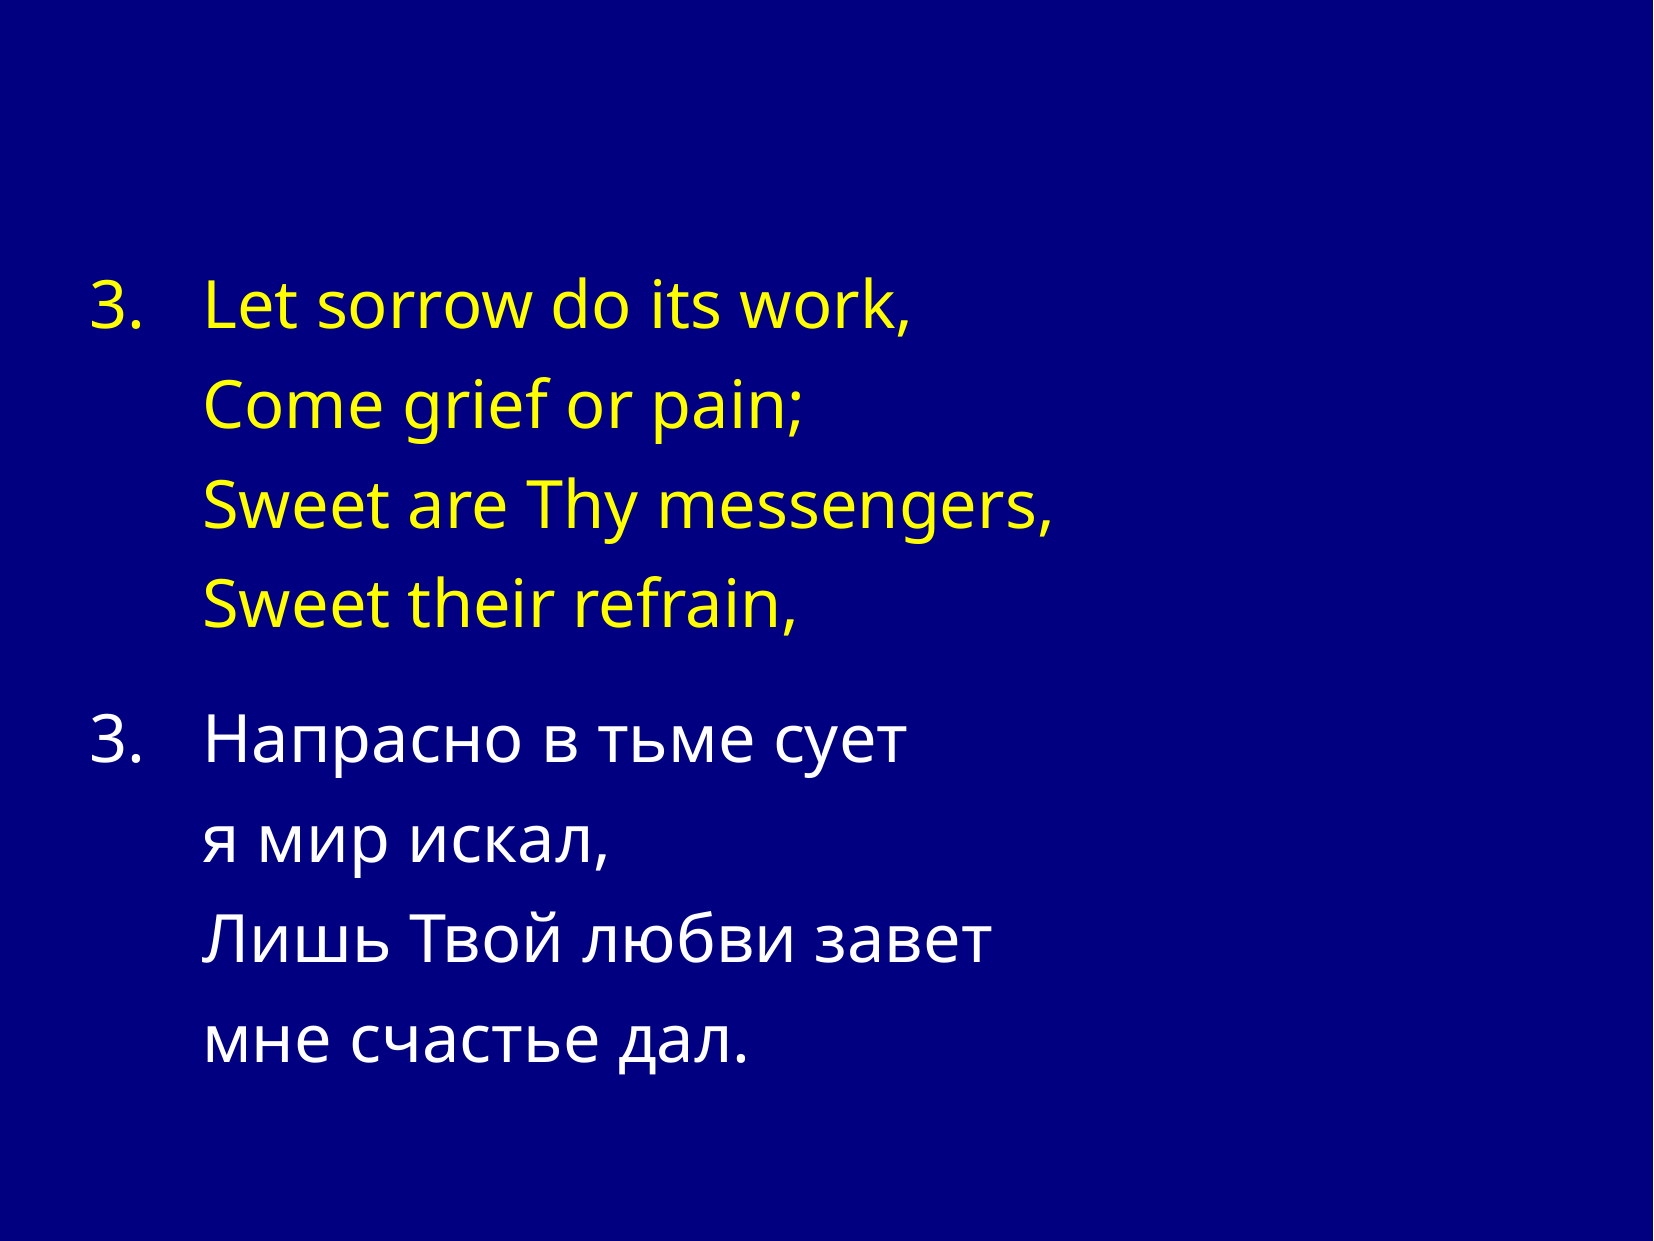

3.	Let sorrow do its work,
	Come grief or pain;
	Sweet are Thy messengers,
	Sweet their refrain,
3.	Напрасно в тьме сует
	я мир искал,
	Лишь Твой любви завет
	мне счастье дал.